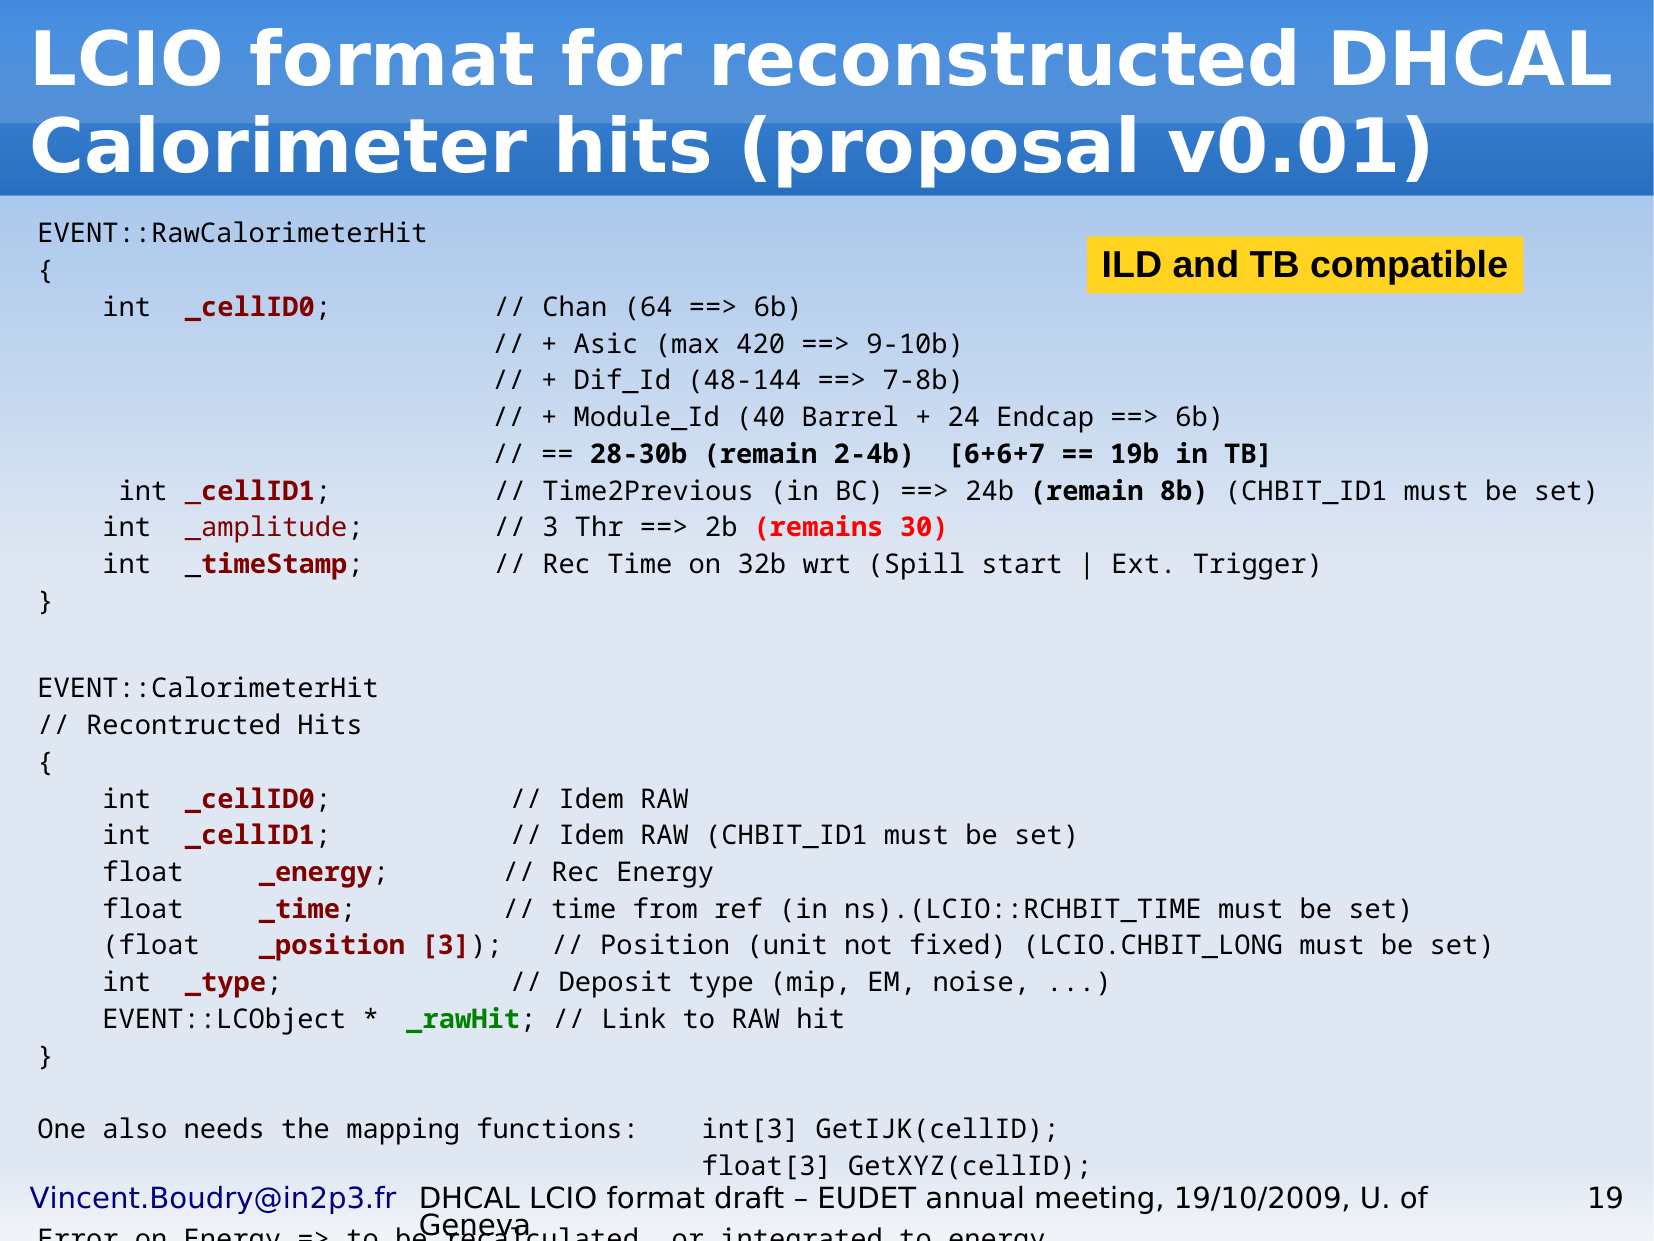

# LCIO format for reconstructed DHCAL Calorimeter hits (proposal v0.01)
EVENT::RawCalorimeterHit
{
 int 	_cellID0; // Chan (64 ==> 6b)
 // + Asic (max 420 ==> 9-10b)
 // + Dif_Id (48-144 ==> 7-8b)
 // + Module_Id (40 Barrel + 24 Endcap ==> 6b)
 // == 28-30b (remain 2-4b) [6+6+7 == 19b in TB]
 int 	_cellID1; // Time2Previous (in BC) ==> 24b (remain 8b) (CHBIT_ID1 must be set)
 int 	_amplitude; // 3 Thr ==> 2b (remains 30)
 int 	_timeStamp; // Rec Time on 32b wrt (Spill start | Ext. Trigger)
}
EVENT::CalorimeterHit
// Recontructed Hits
{
 int 	_cellID0; // Idem RAW
 int 	_cellID1; // Idem RAW (CHBIT_ID1 must be set)
 float 	_energy; // Rec Energy
 float 	_time; // time from ref (in ns).(LCIO::RCHBIT_TIME must be set)
 (float 	_position [3]); // Position (unit not fixed) (LCIO.CHBIT_LONG must be set)
 int 	_type; // Deposit type (mip, EM, noise, ...)
 EVENT::LCObject * 	_rawHit; // Link to RAW hit
}
One also needs the mapping functions:	int[3] GetIJK(cellID);
									float[3] GetXYZ(cellID);
Error on Energy => to be recalculated, or integrated to energy.
ILD and TB compatible
V. Boudry
DHCAL LCIO format draft – EUDET annual meeting, 19/10/2009, U. of Geneva
19